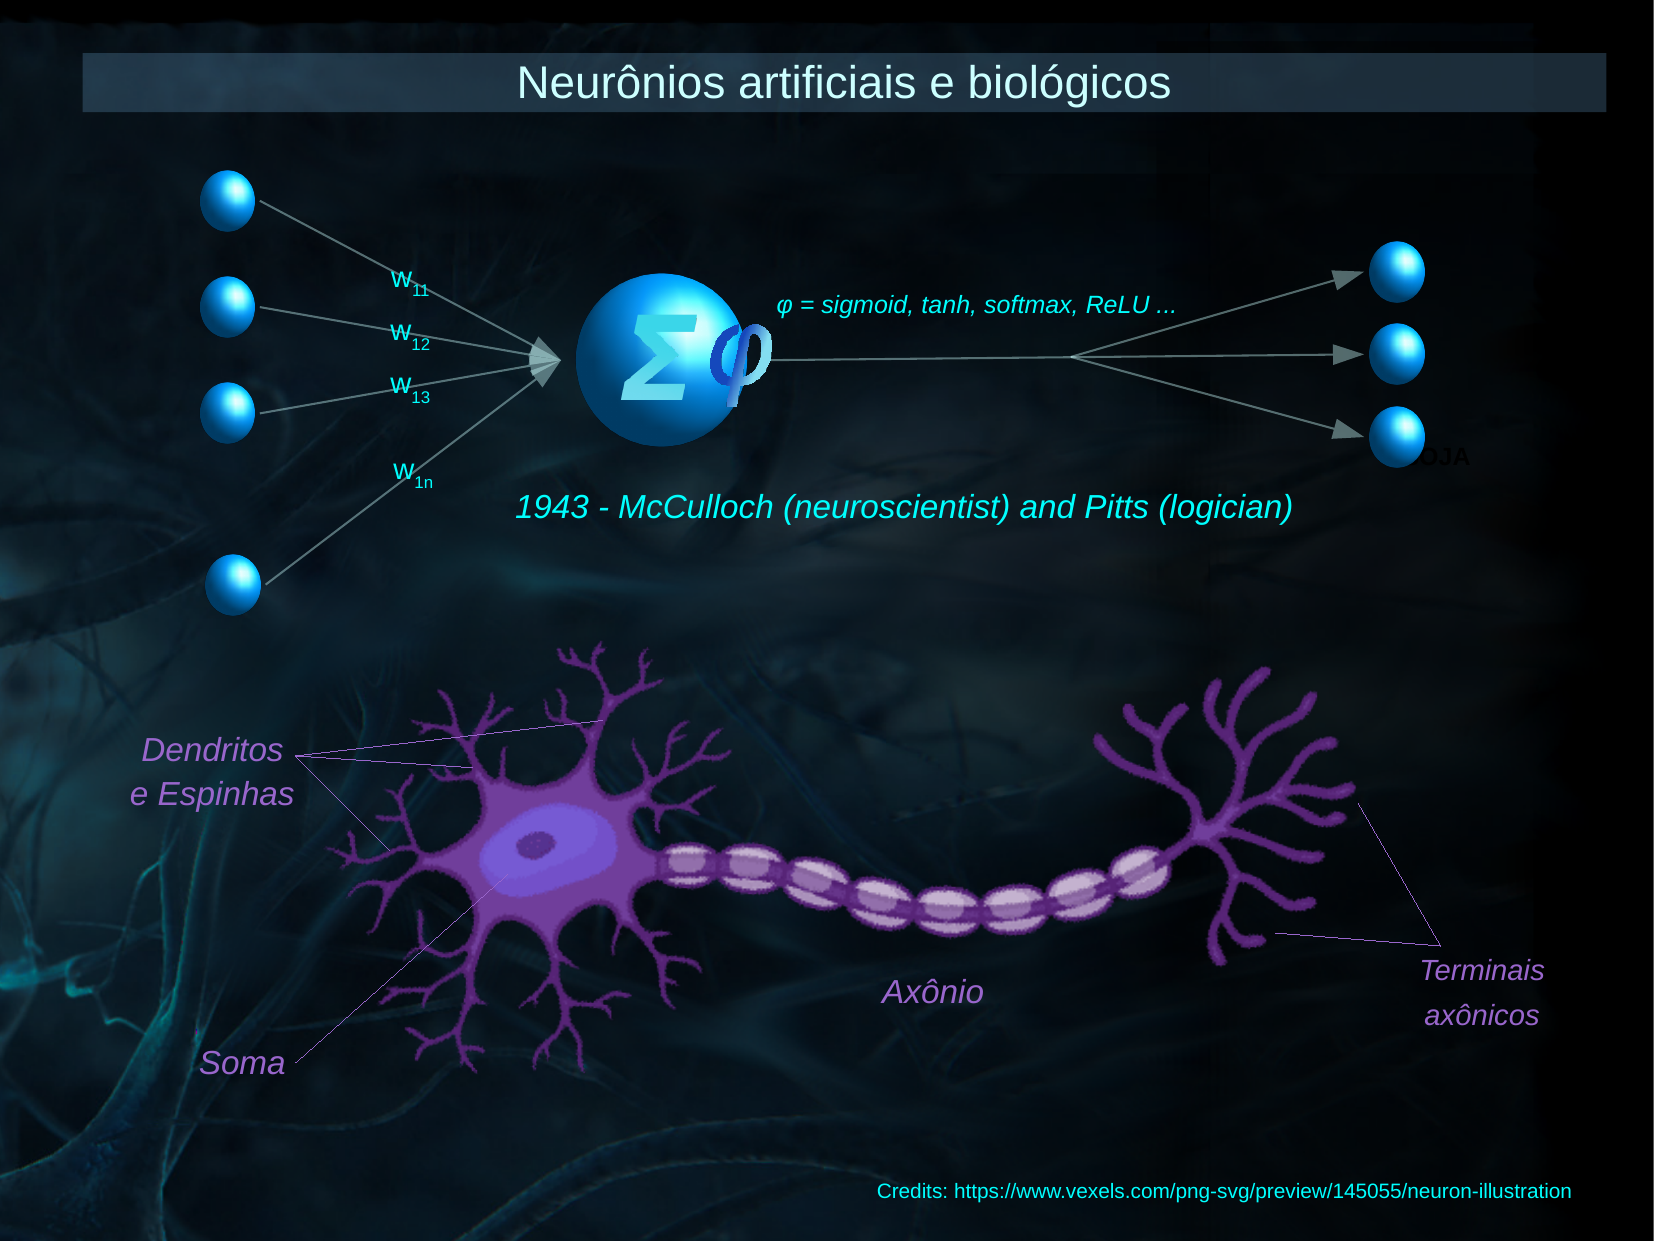

Neurônios artificiais e biológicos
φ = sigmoid, tanh, softmax, ReLU ...
SOJA
1943 - McCulloch (neuroscientist) and Pitts (logician)
Dendritos
e Espinhas
Terminais
axônicos
Axônio
Soma
Credits: https://www.vexels.com/png-svg/preview/145055/neuron-illustration